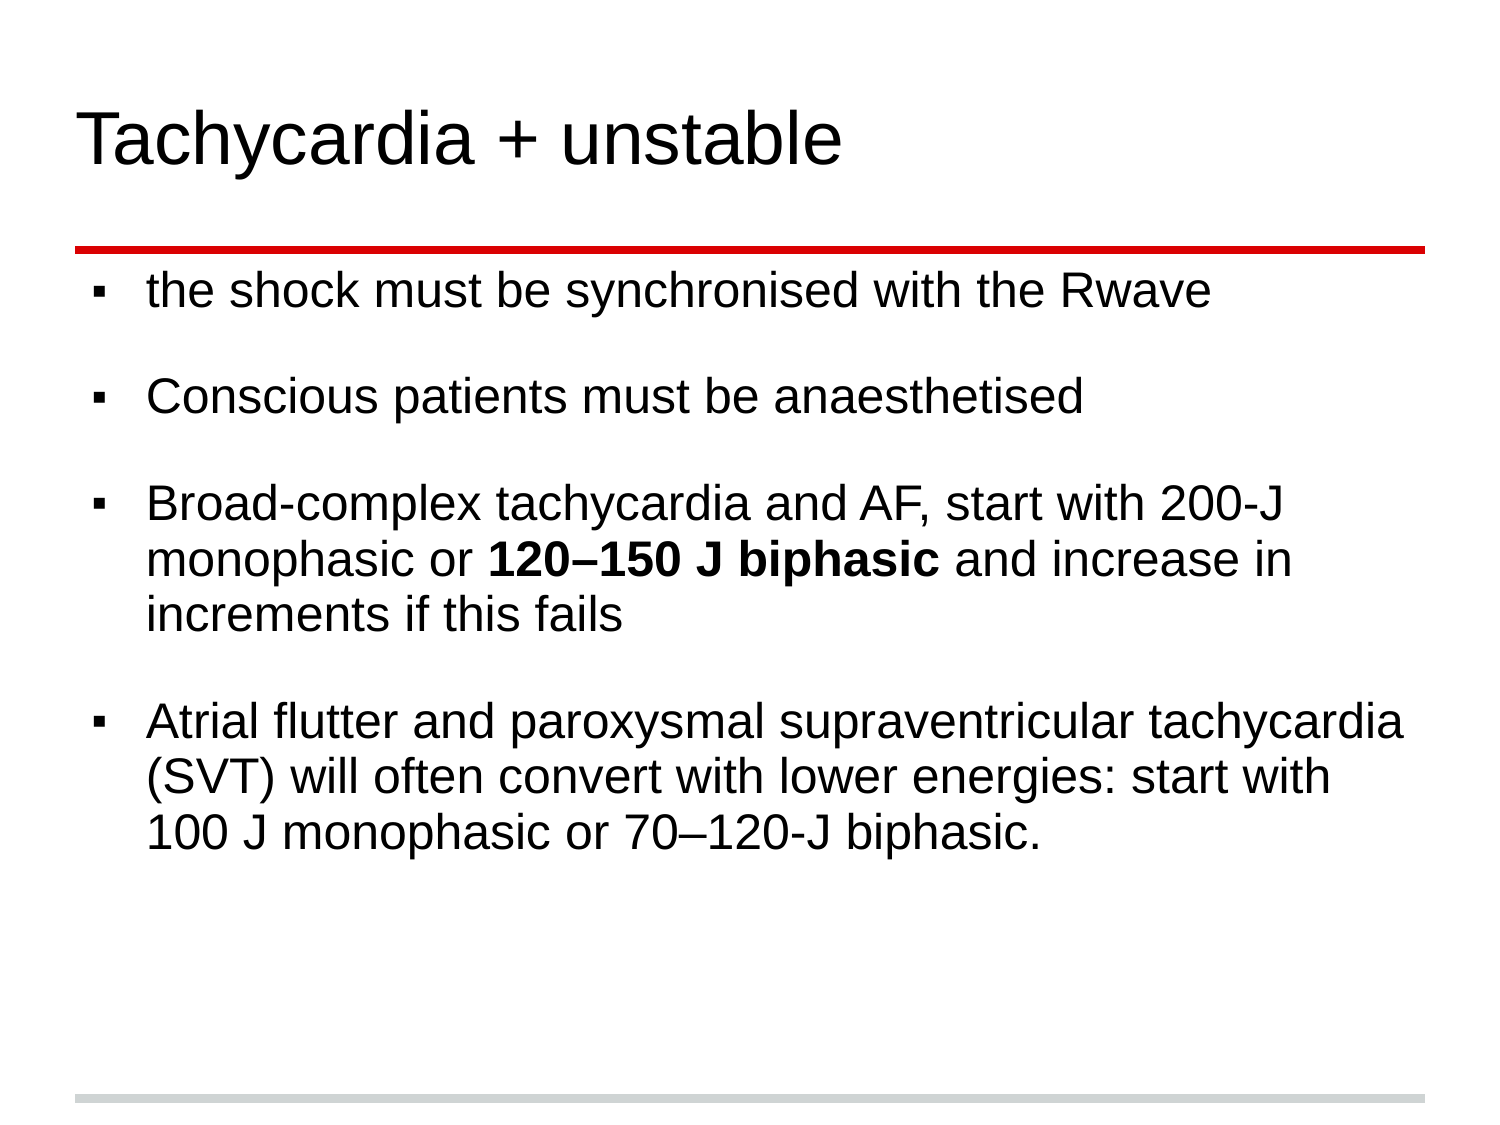

# Tachycardia + unstable
the shock must be synchronised with the Rwave
Conscious patients must be anaesthetised
Broad-complex tachycardia and AF, start with 200-J monophasic or 120–150 J biphasic and increase in increments if this fails
Atrial flutter and paroxysmal supraventricular tachycardia (SVT) will often convert with lower energies: start with 100 J monophasic or 70–120-J biphasic.